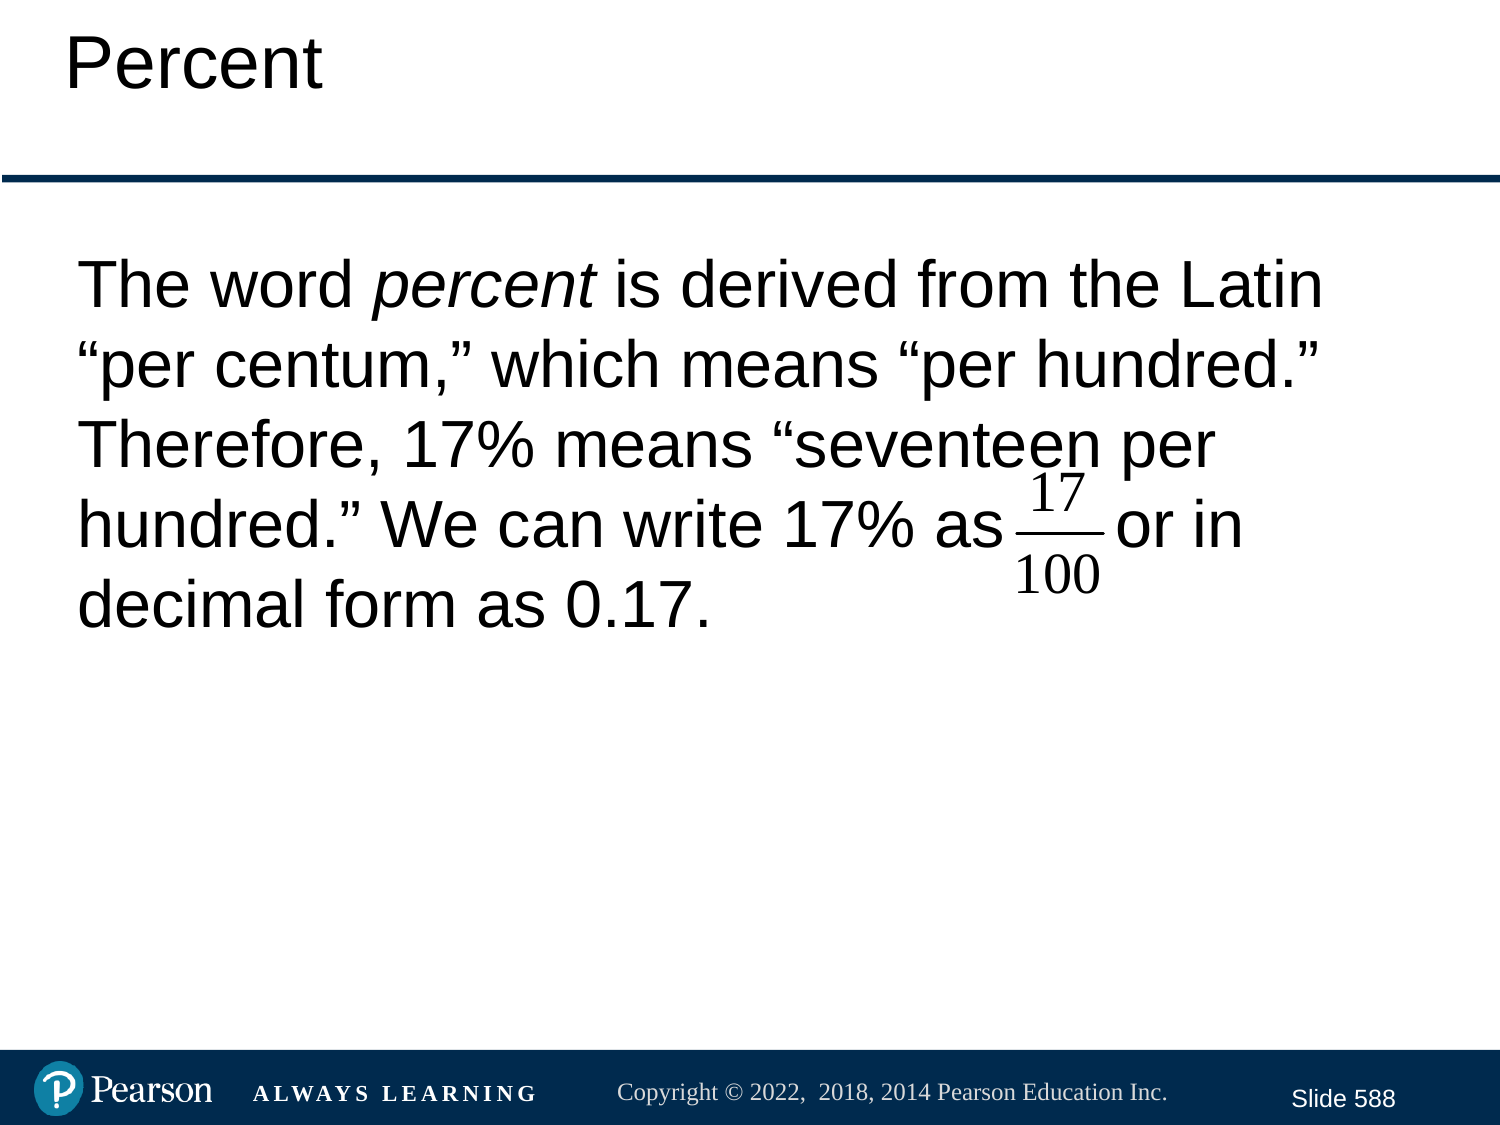

# Percent
The word percent is derived from the Latin “per centum,” which means “per hundred.” Therefore, 17% means “seventeen per hundred.” We can write 17% as or in decimal form as 0.17.